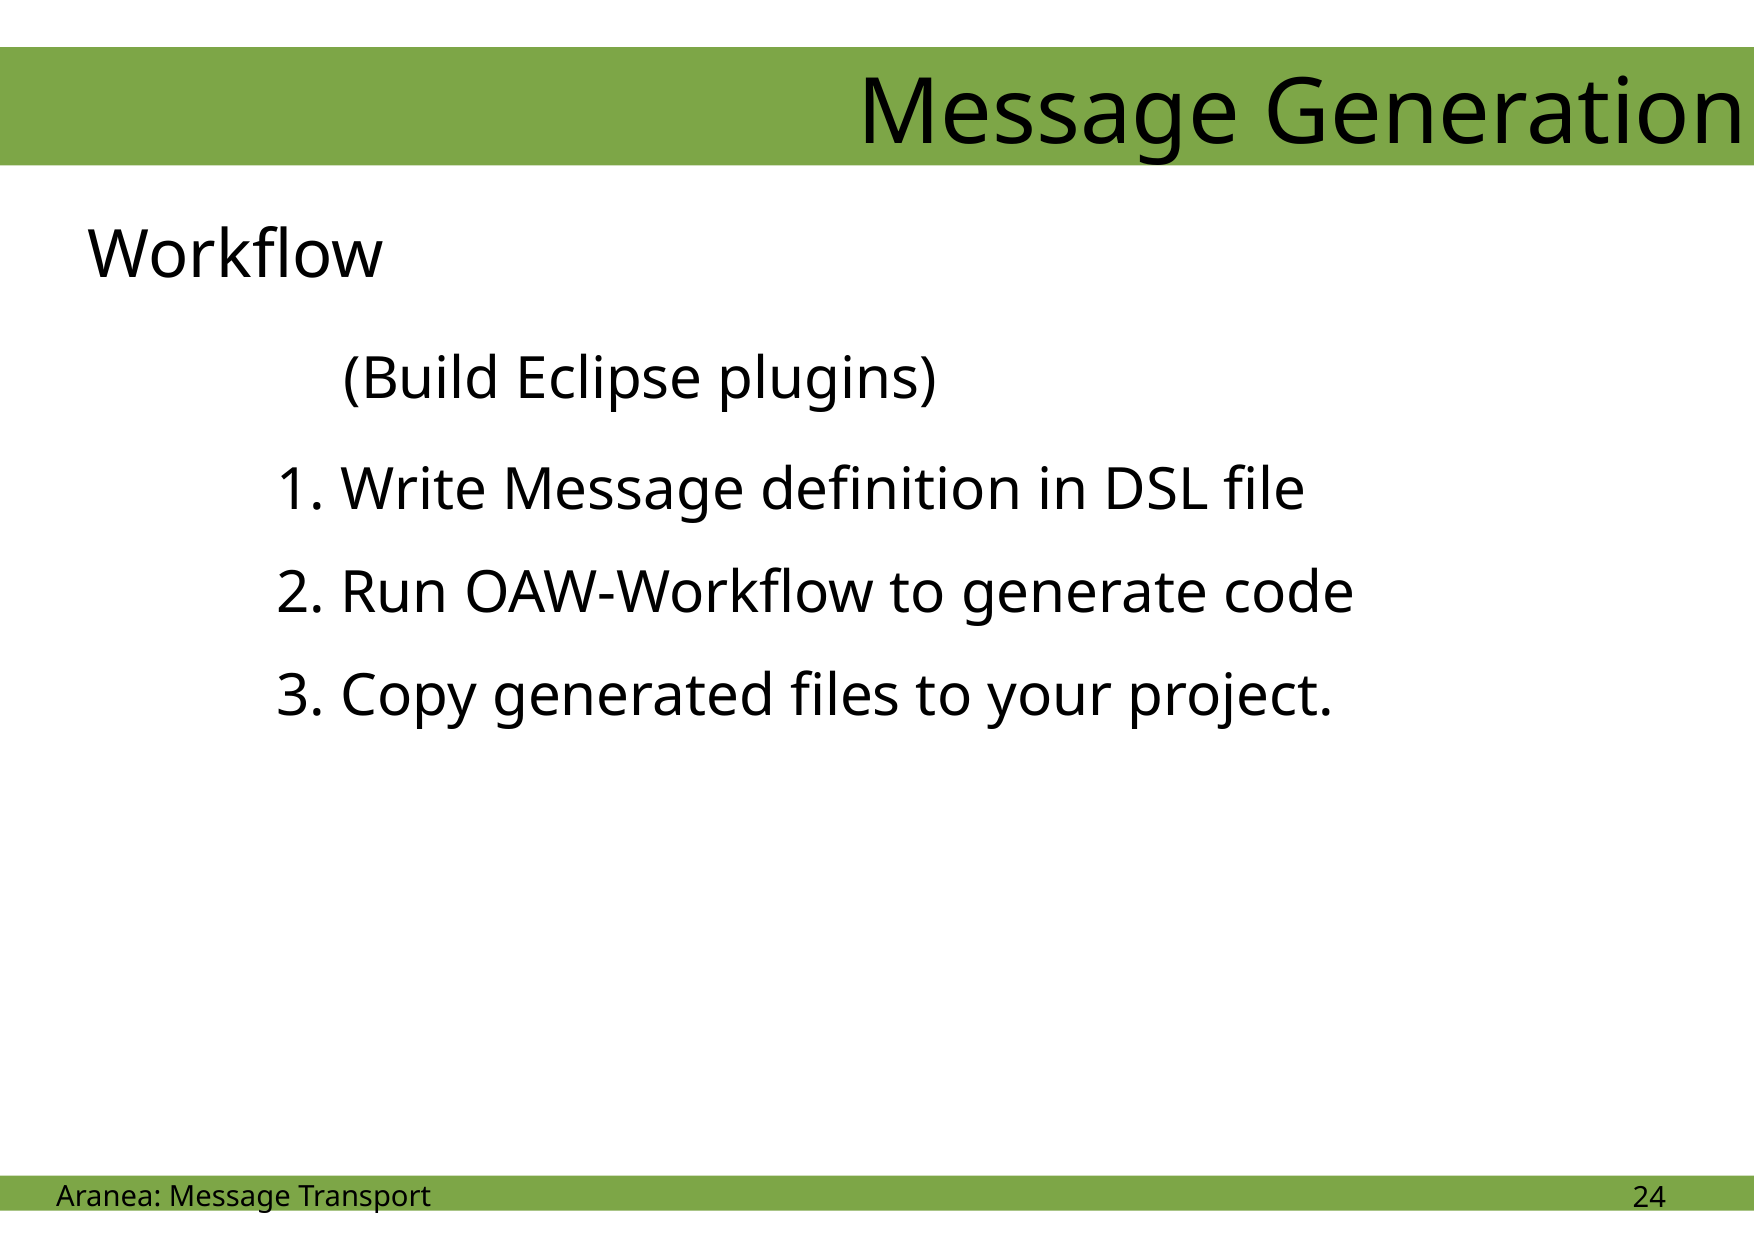

# Message Generation
Workflow
 			 (Build Eclipse plugins)
 Write Message definition in DSL file
 Run OAW-Workflow to generate code
 Copy generated files to your project.
24